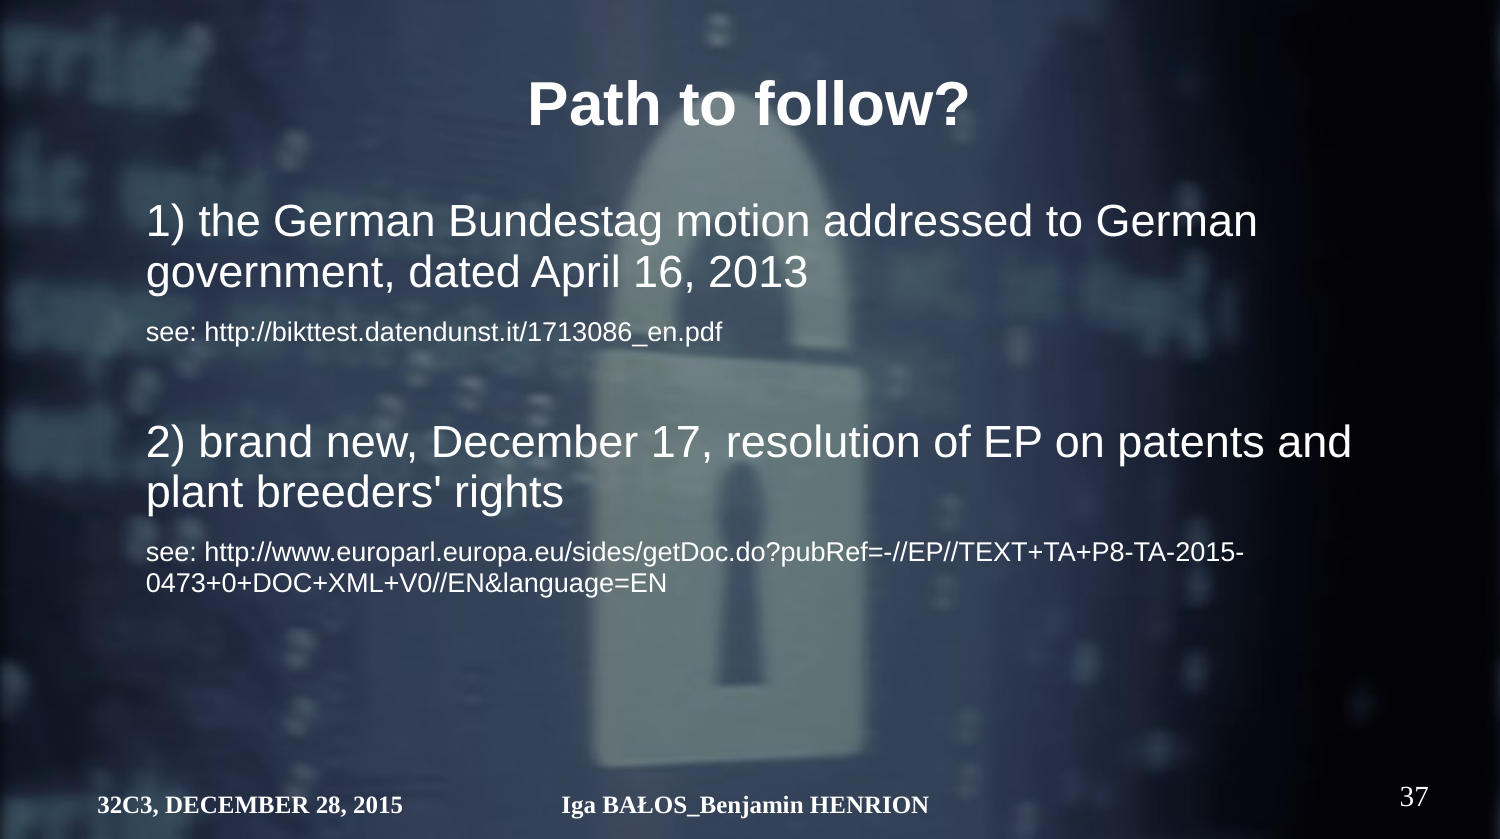

# Path to follow?
1) the German Bundestag motion addressed to German government, dated April 16, 2013
see: http://bikttest.datendunst.it/1713086_en.pdf
2) brand new, December 17, resolution of EP on patents and plant breeders' rights
see: http://www.europarl.europa.eu/sides/getDoc.do?pubRef=-//EP//TEXT+TA+P8-TA-2015-0473+0+DOC+XML+V0//EN&language=EN
37
32C3, DECEMBER 22, 2015
Iga BAŁOS_Benjamin HENRION